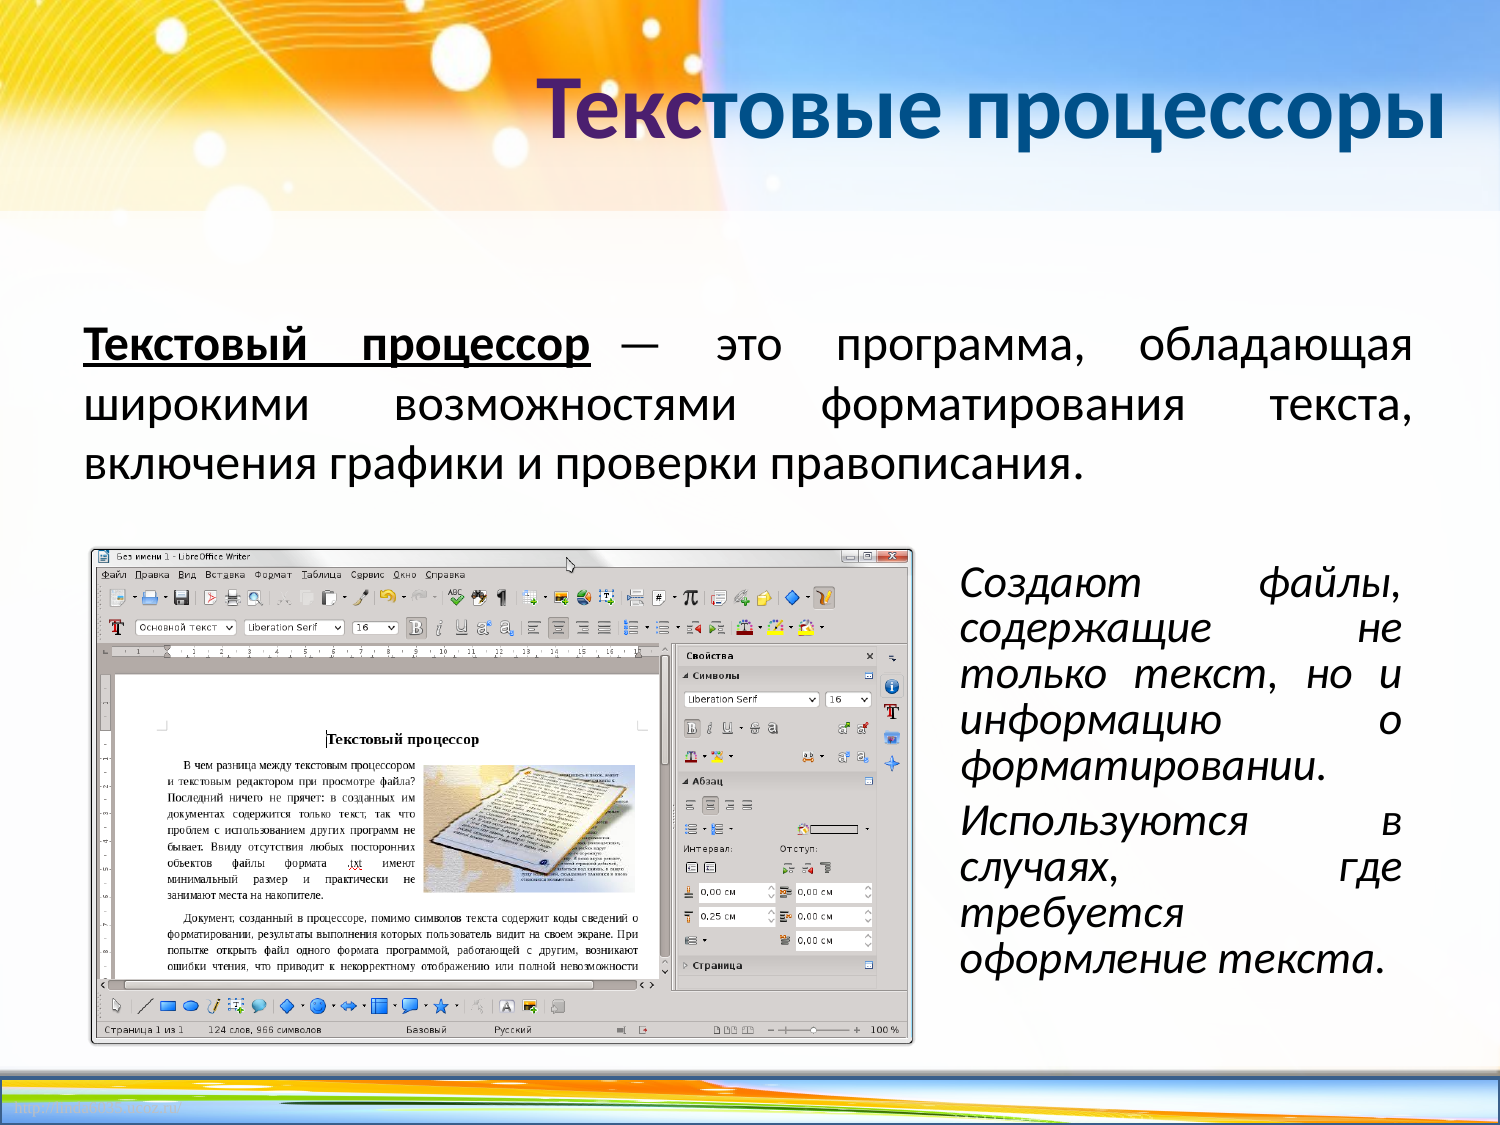

# Текстовые процессоры
Текстовый процессор — это программа, обладающая широкими возможностями форматирования текста, включения графики и проверки правописания.
Создают файлы, содержащие не только текст, но и информацию о форматировании.
Используются в случаях, где требуется оформление текста.